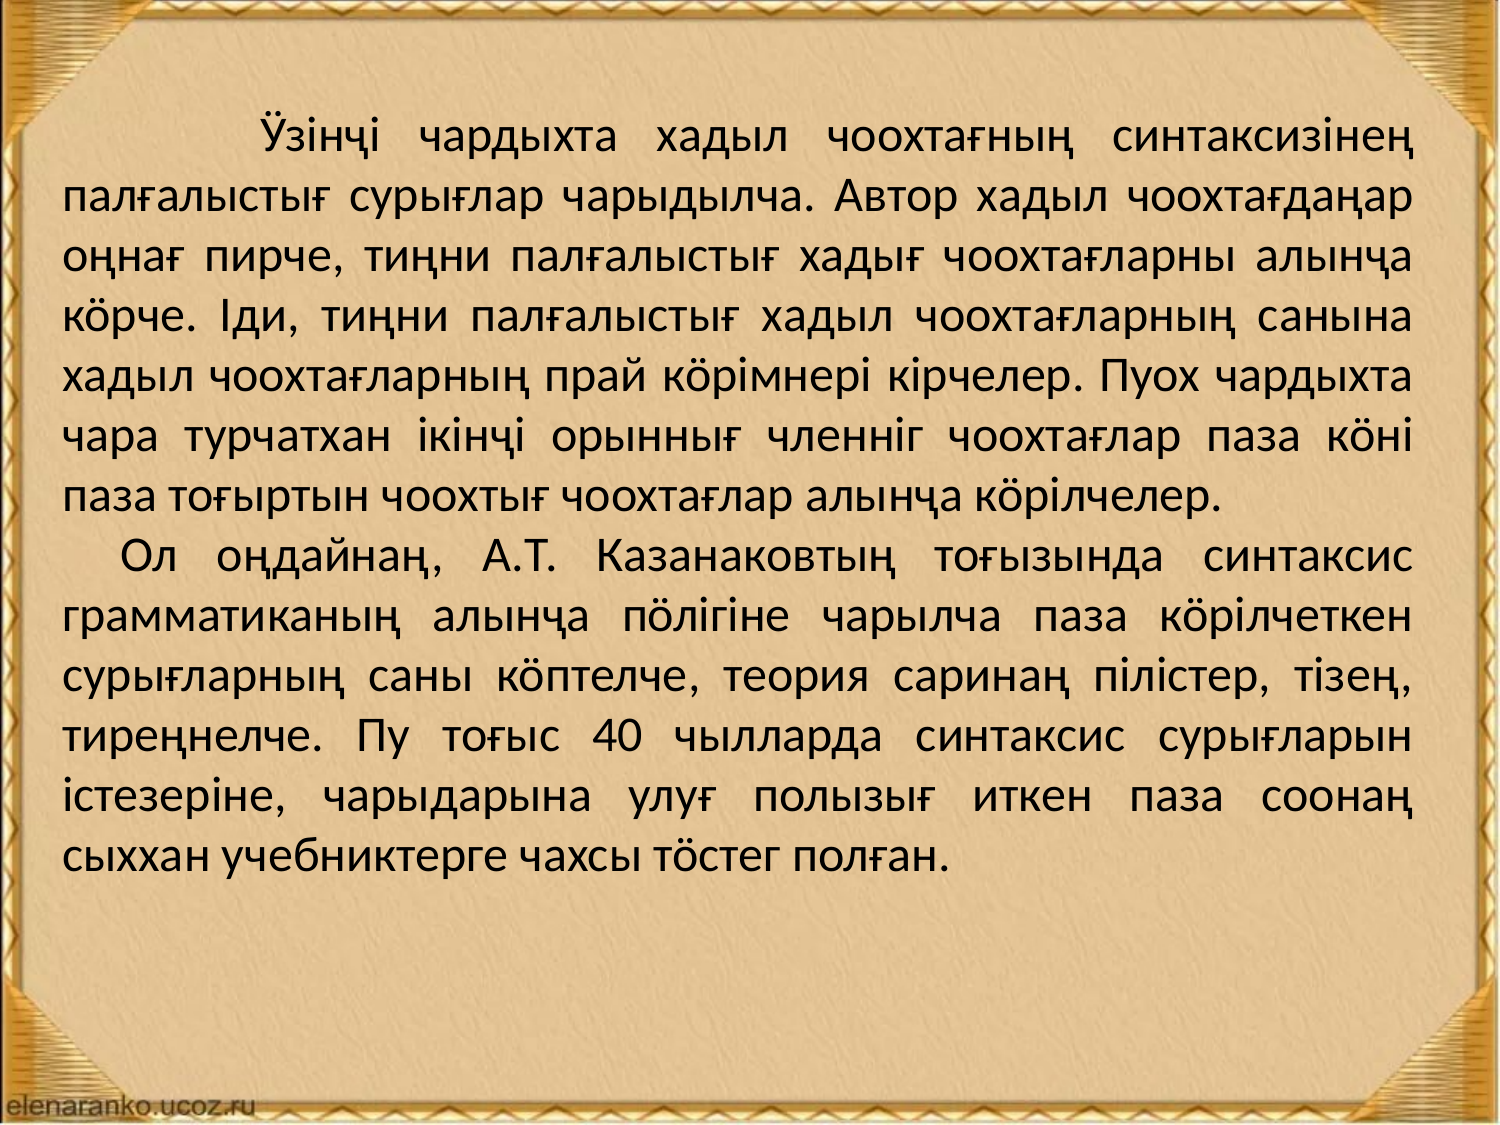

Ӱзінҷі чардыхта хадыл чоохтағның синтаксизінең палғалыстығ сурығлар чарыдылча. Автор хадыл чоохтағдаңар оңнағ пирче, тиңни палғалыстығ хадығ чоохтағларны алынҷа кӧрче. Іди, тиңни палғалыстығ хадыл чоохтағларның санына хадыл чоохтағларның прай кӧрімнері кірчелер. Пуох чардыхта чара турчатхан ікінҷі орыннығ членніг чоохтағлар паза кӧні паза тоғыртын чоохтығ чоохтағлар алынҷа кӧрілчелер.
Ол оңдайнаң, А.Т. Казанаковтың тоғызында синтаксис грамматиканың алынҷа пӧлігіне чарылча паза кӧрілчеткен сурығларның саны кӧптелче, теория саринаң пілістер, тізең, тиреңнелче. Пу тоғыс 40 чылларда синтаксис сурығларын істезеріне, чарыдарына улуғ полызығ иткен паза соонаң сыххан учебниктерге чахсы тӧстег полған.